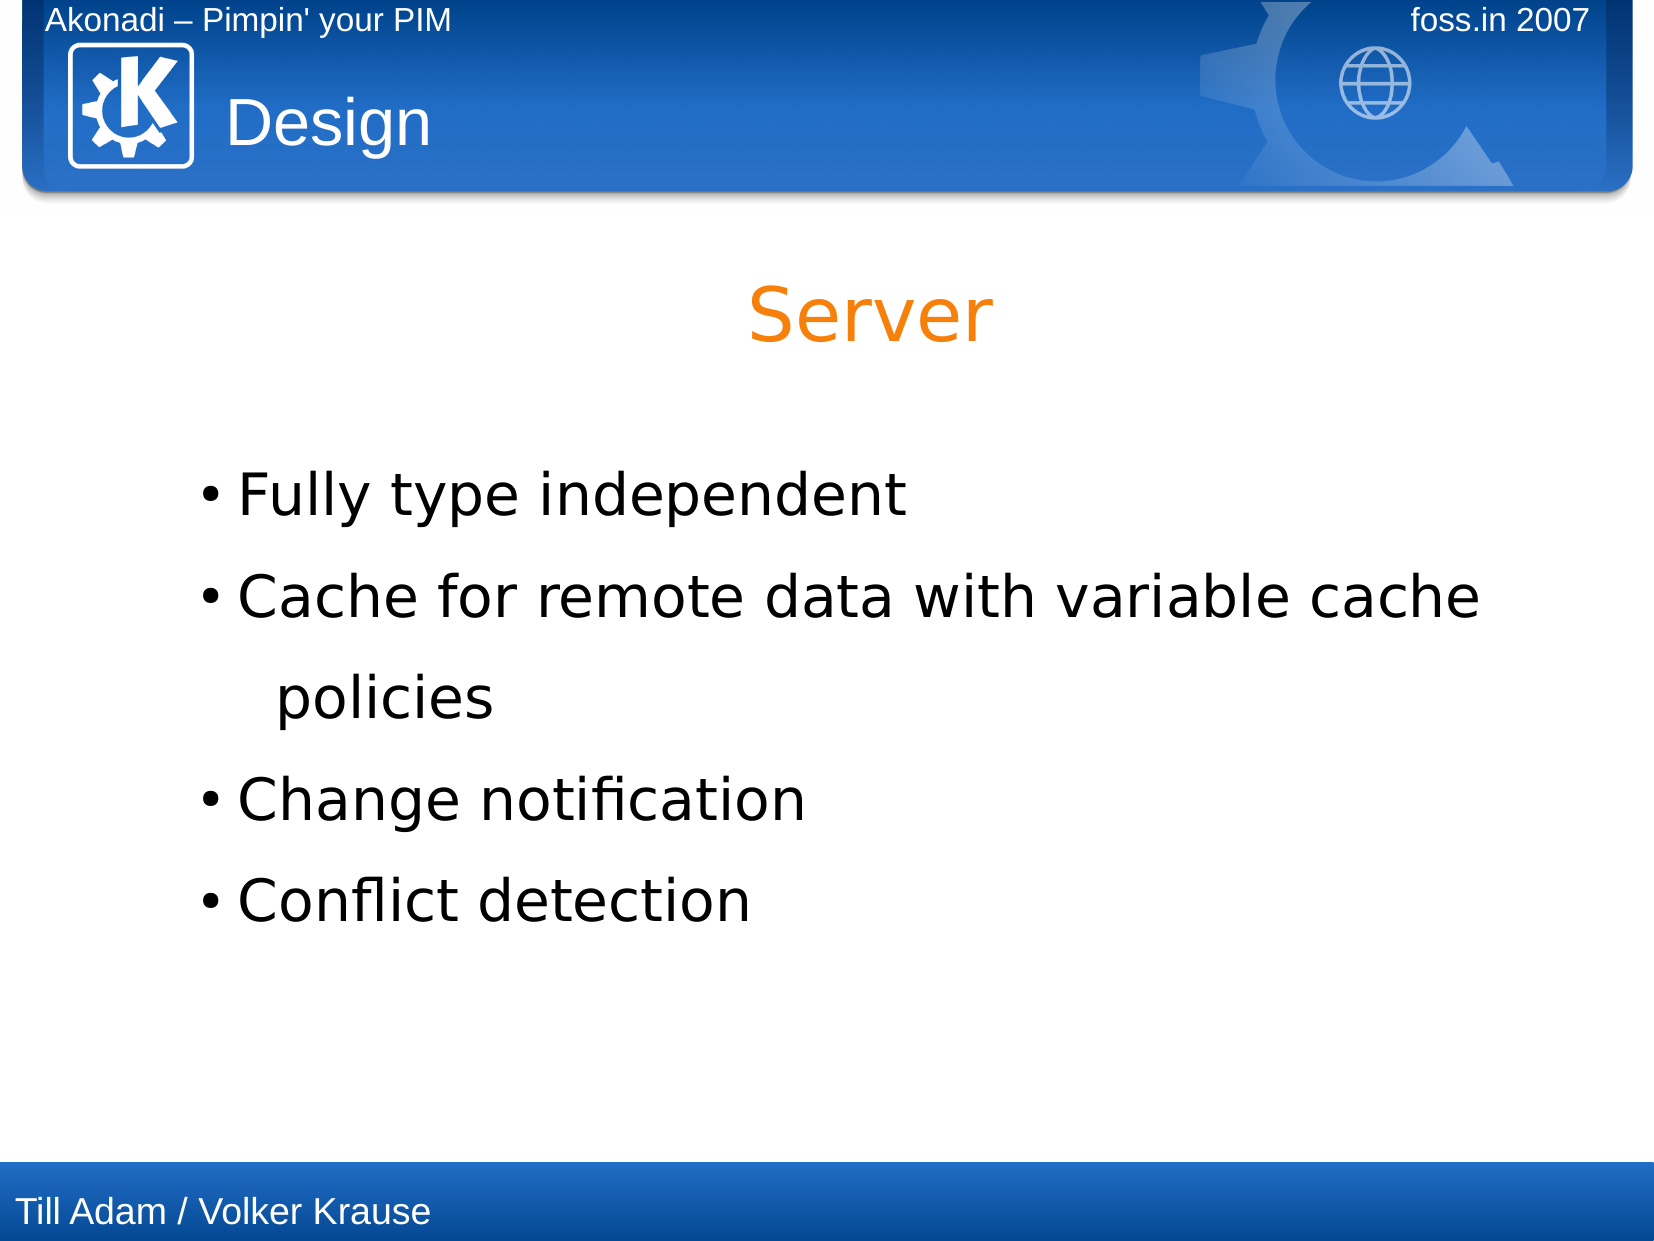

# Design
Server
Fully type independent
Cache for remote data with variable cache policies
Change notification
Conflict detection